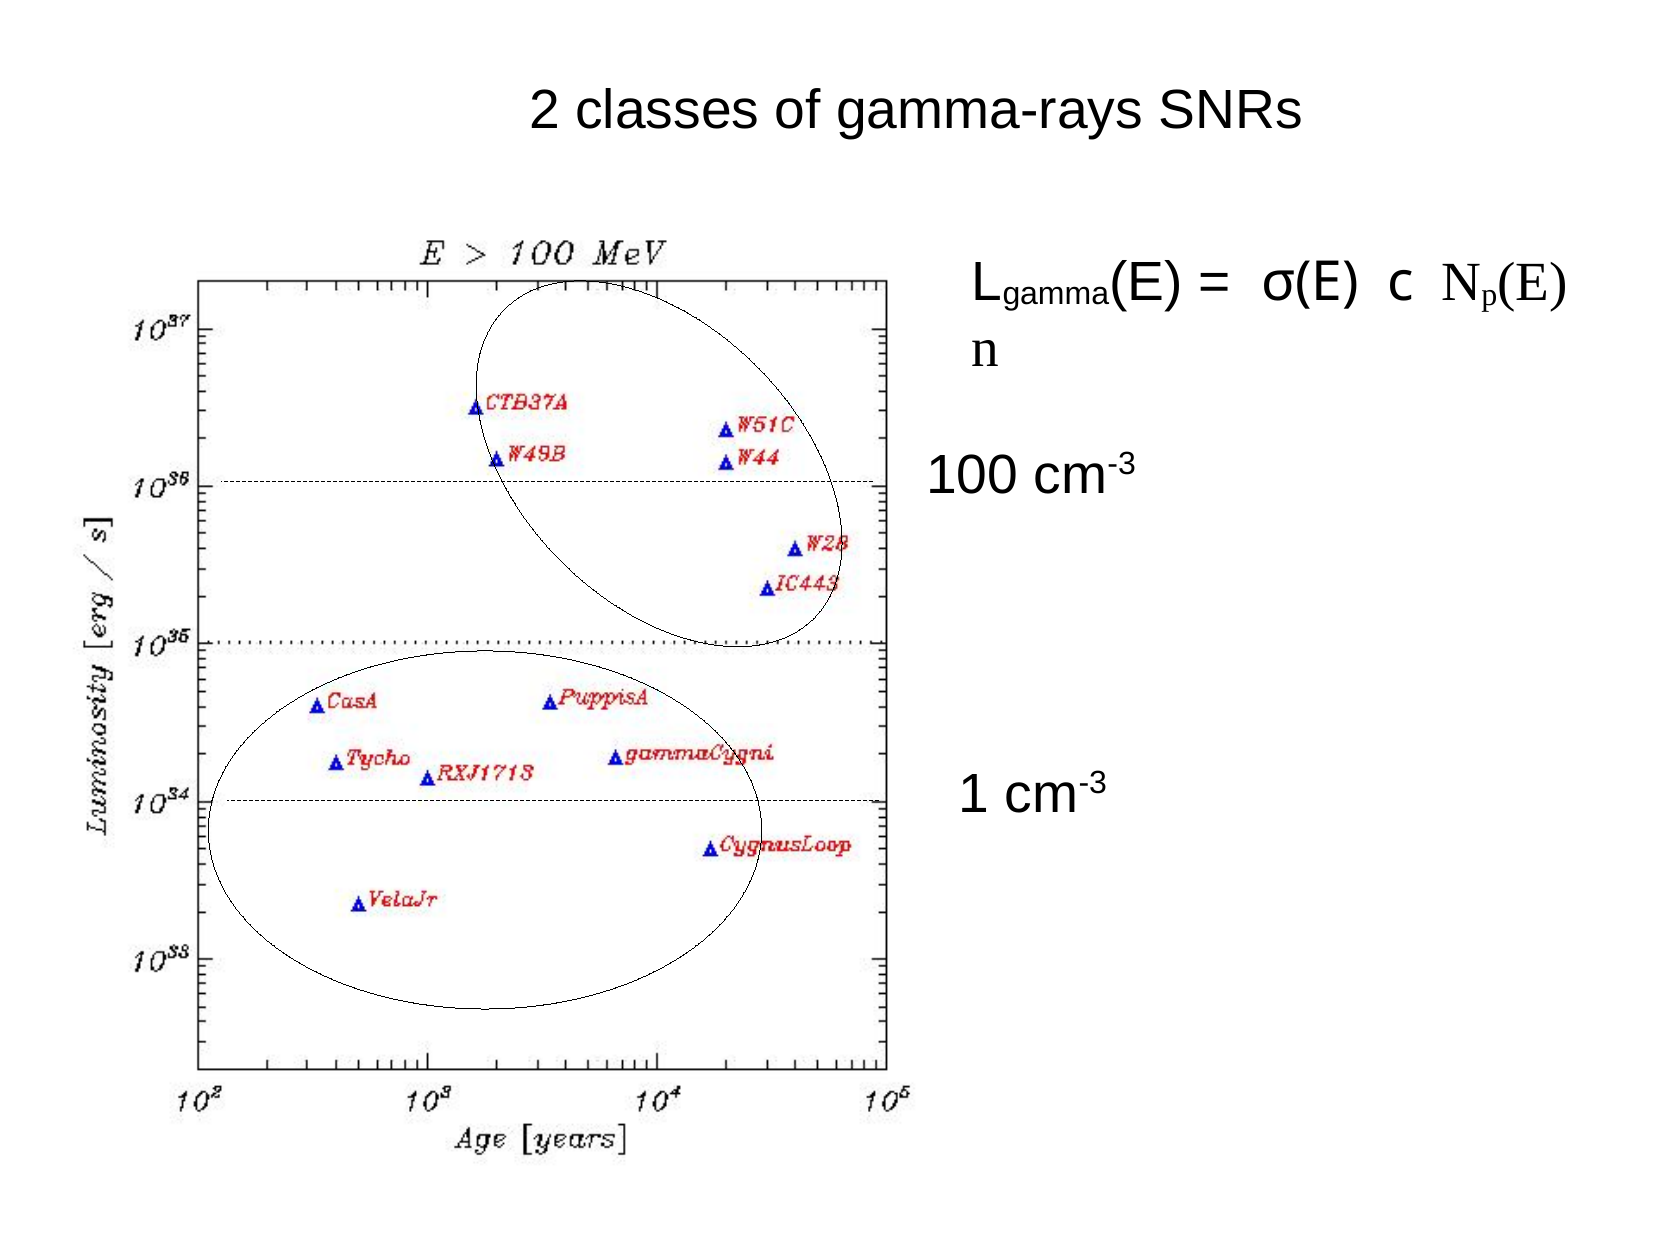

2 classes of gamma-rays SNRs
Lgamma(E) = σ(E) c Np(E) n
100 cm-3
1 cm-3